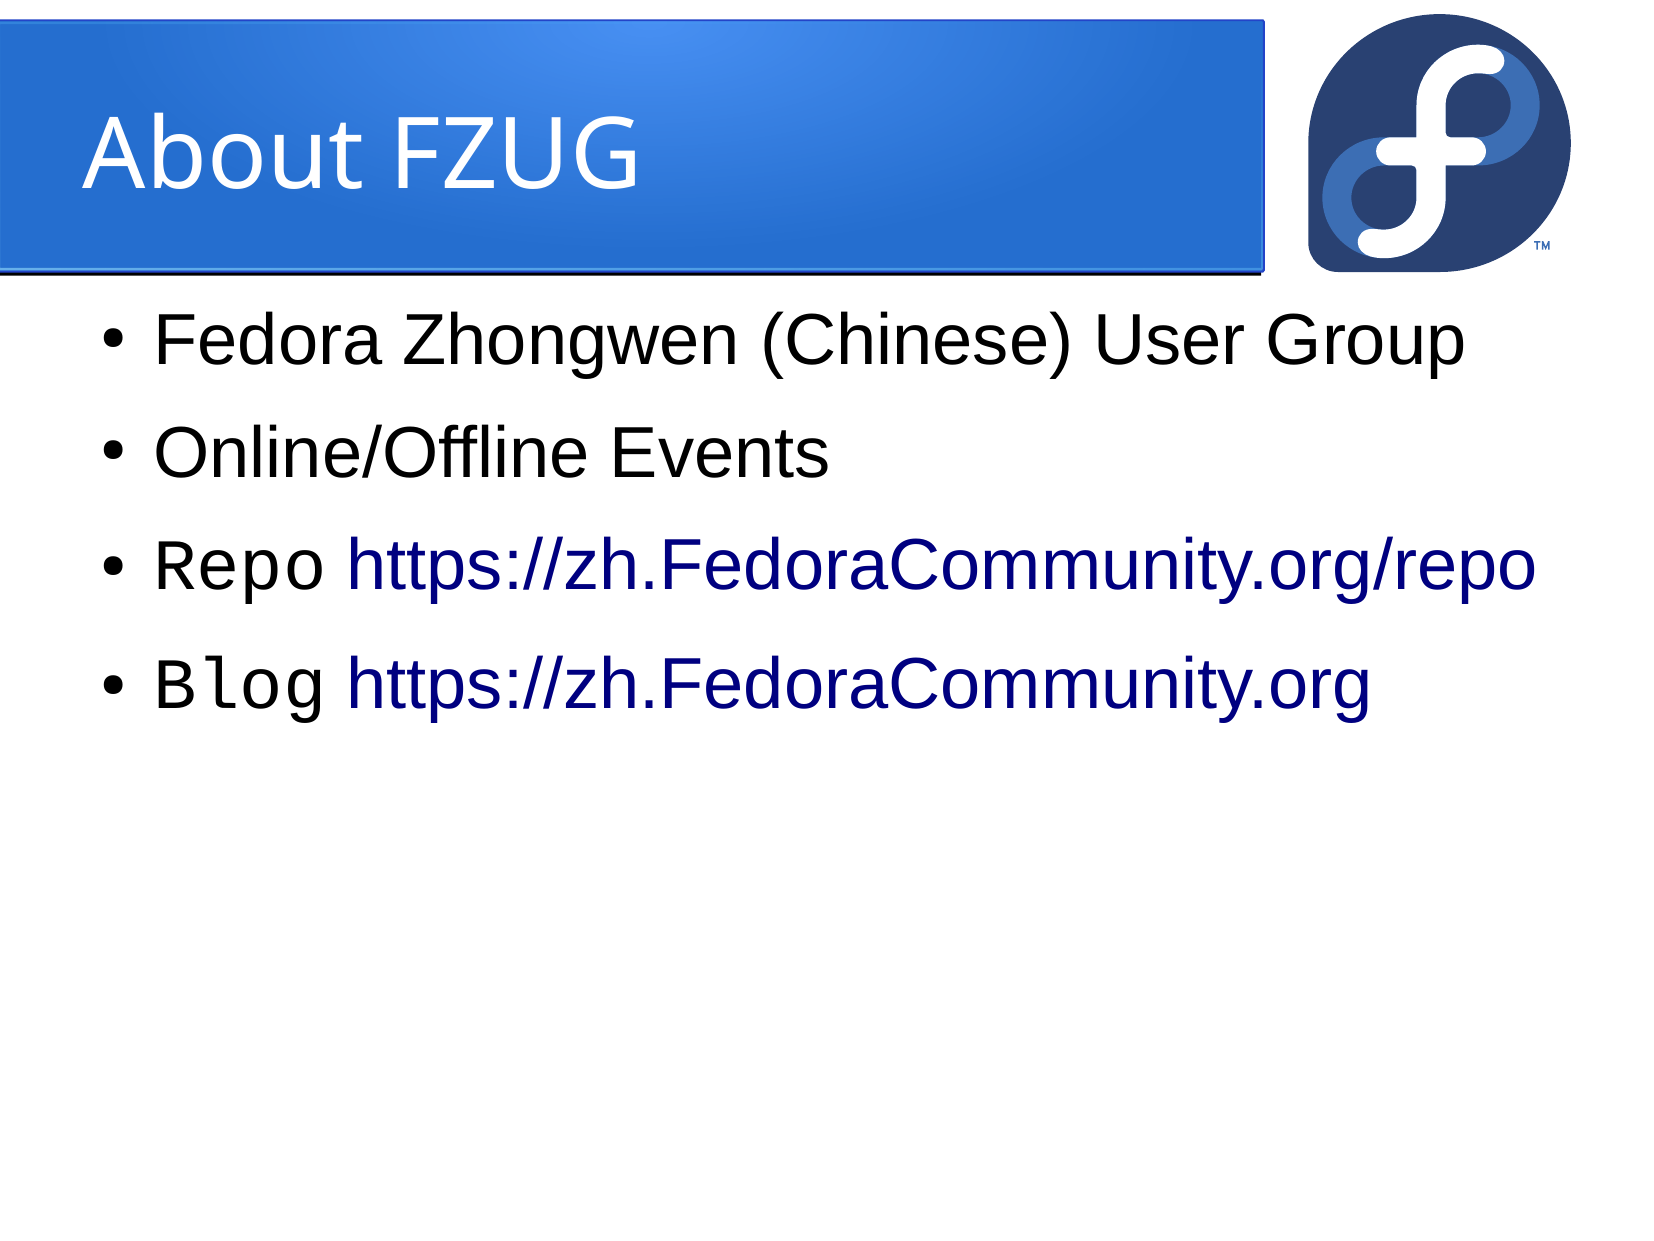

# About FZUG
Fedora Zhongwen (Chinese) User Group
Online/Offline Events
Repo https://zh.FedoraCommunity.org/repo
Blog https://zh.FedoraCommunity.org